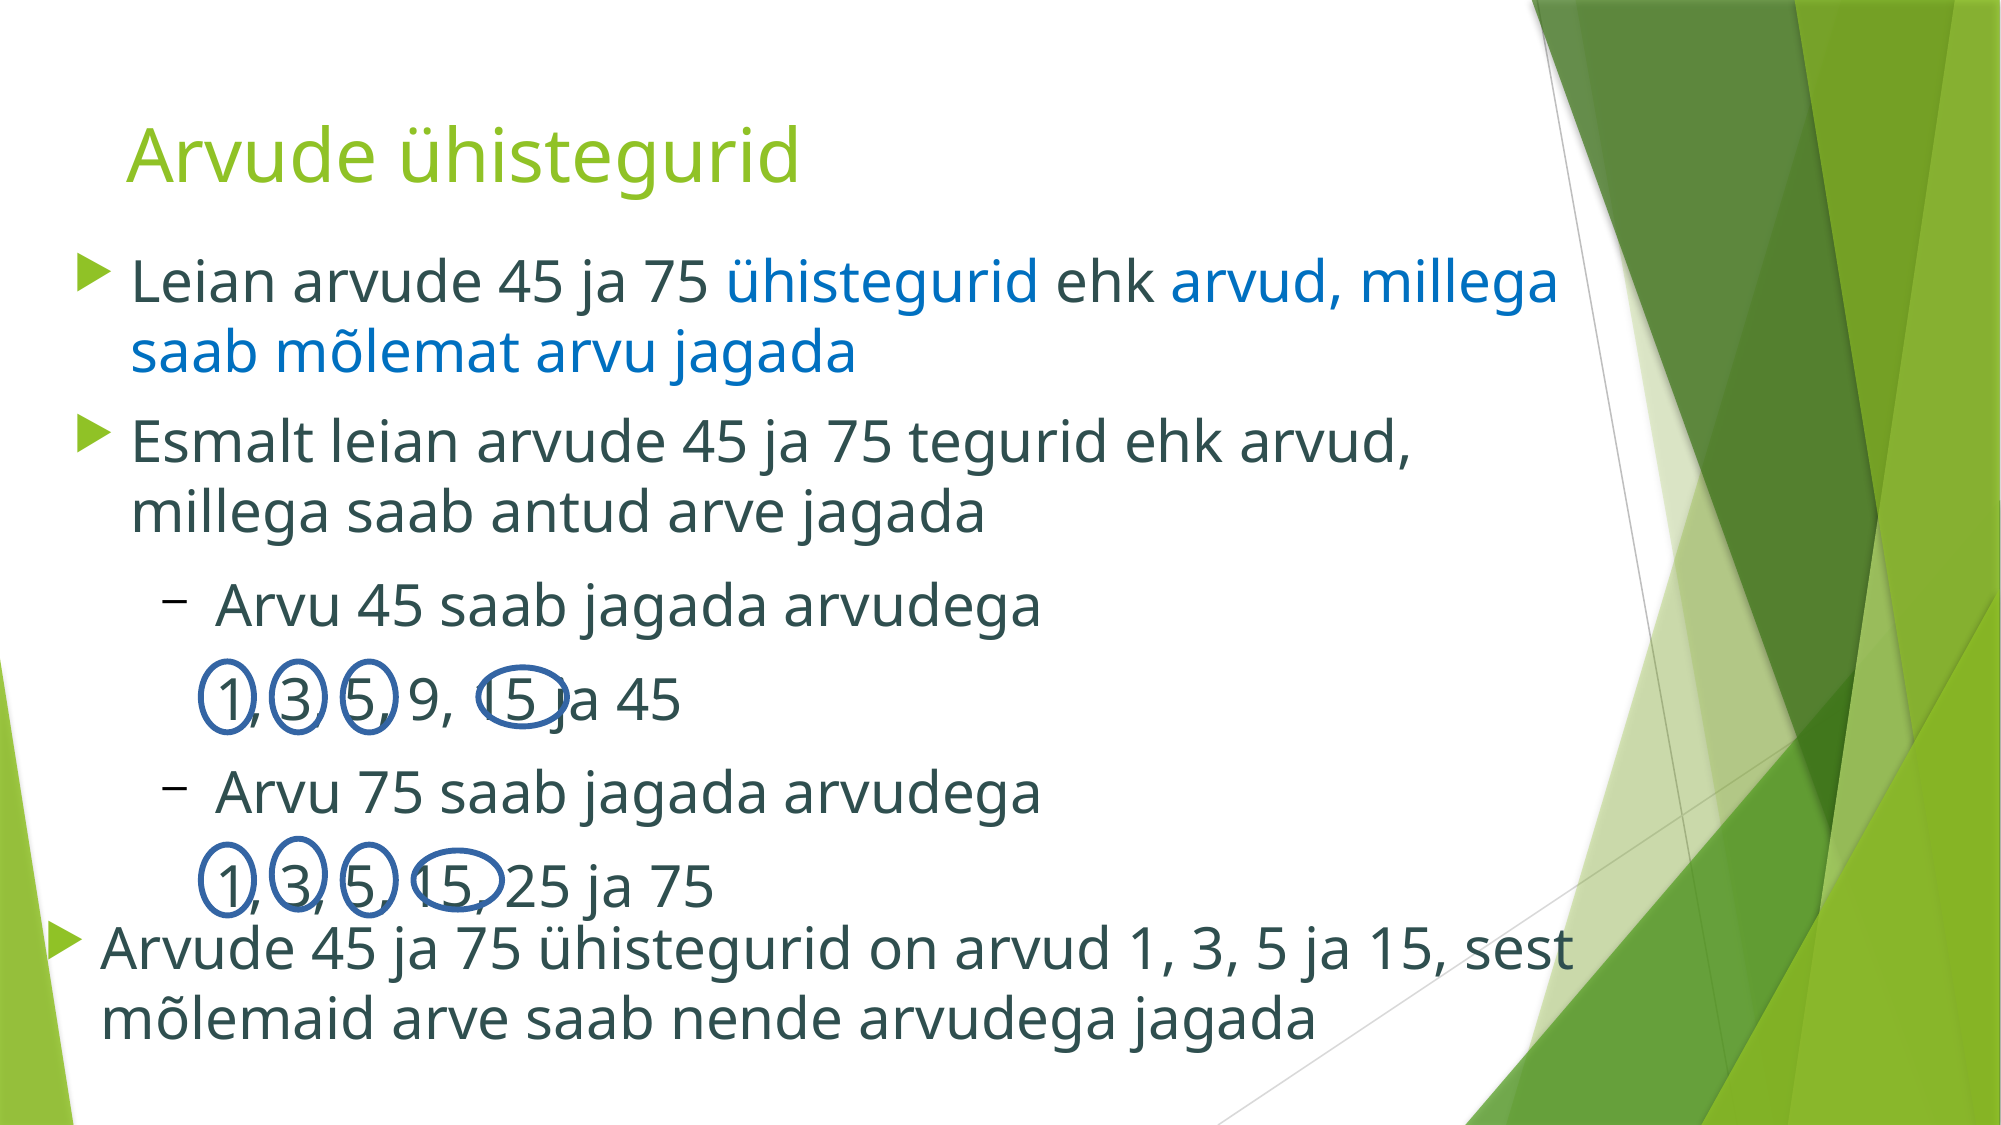

# Arvude ühistegurid
Leian arvude 45 ja 75 ühistegurid ehk arvud, millega saab mõlemat arvu jagada
Esmalt leian arvude 45 ja 75 tegurid ehk arvud, millega saab antud arve jagada
Arvu 45 saab jagada arvudega
1, 3, 5, 9, 15 ja 45
Arvu 75 saab jagada arvudega
1, 3, 5, 15, 25 ja 75
Arvude 45 ja 75 ühistegurid on arvud 1, 3, 5 ja 15, sest mõlemaid arve saab nende arvudega jagada